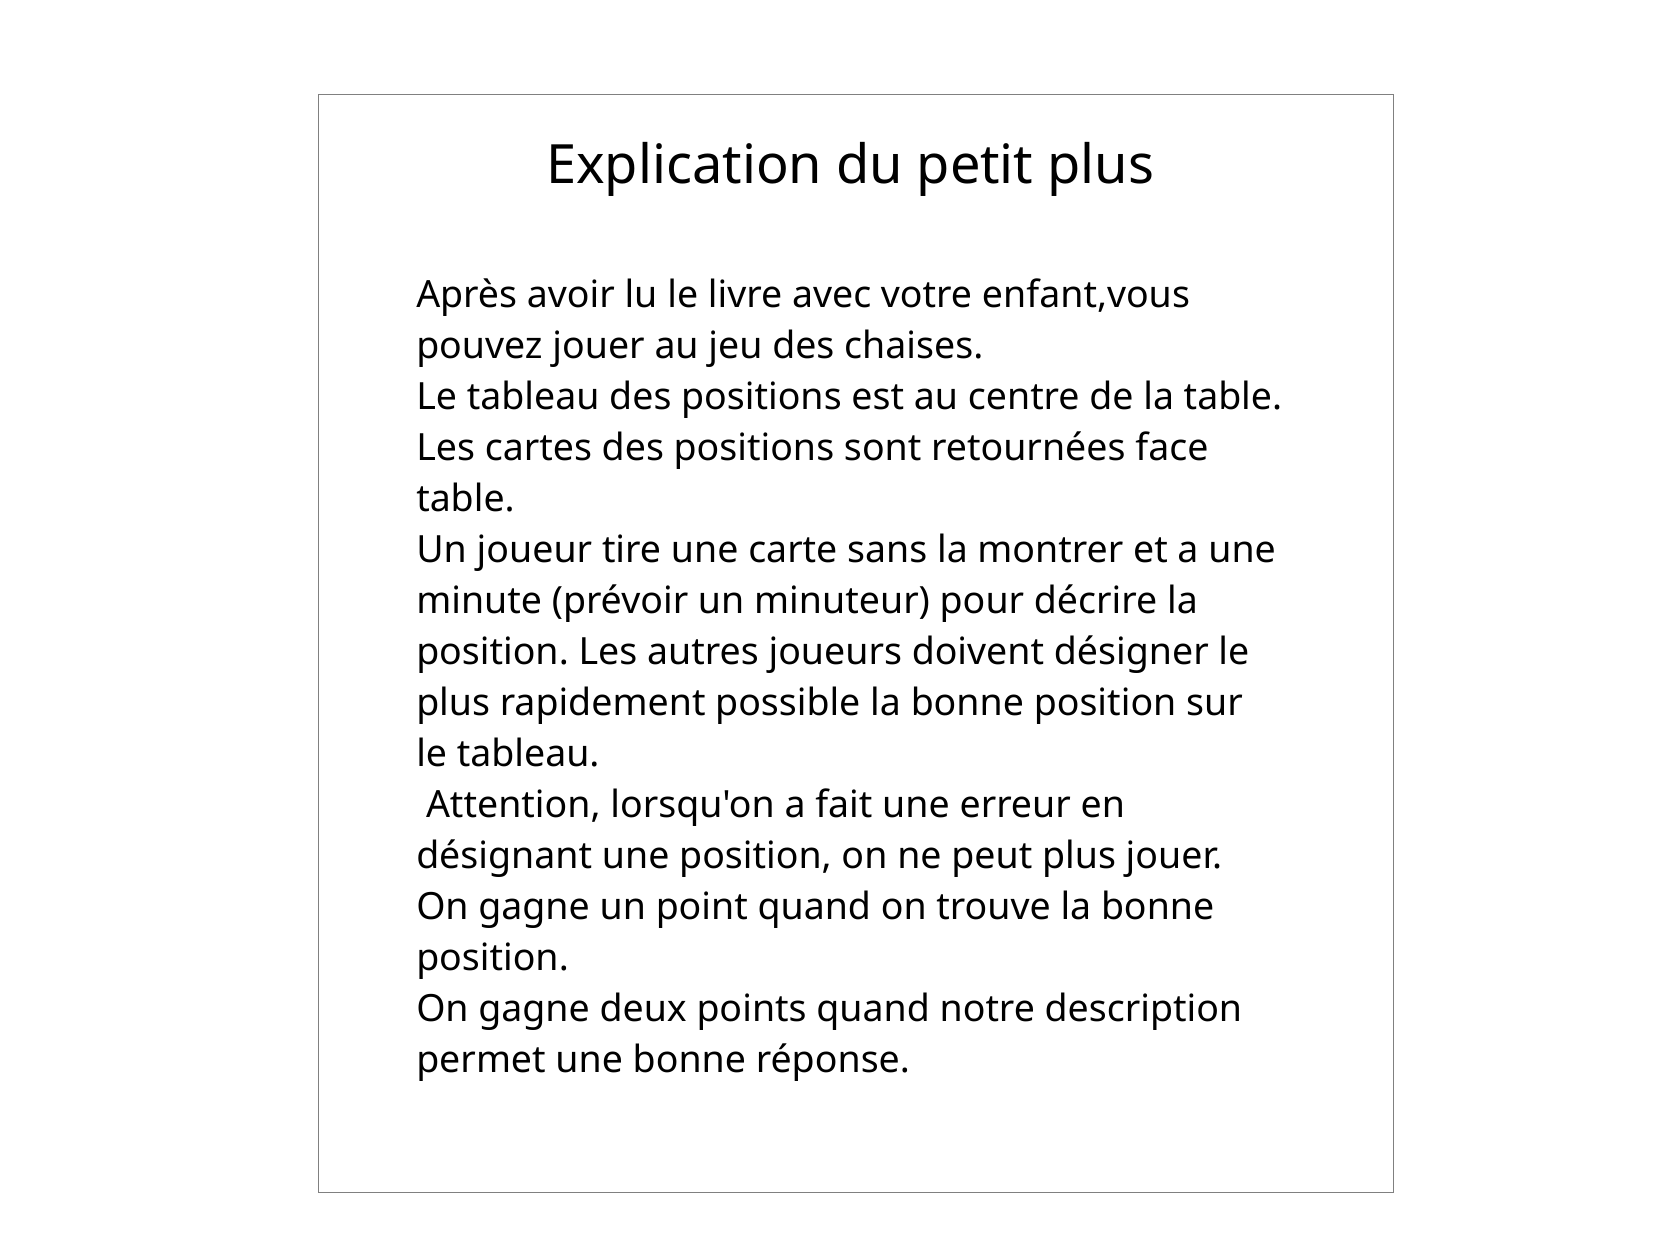

Explication du petit plus
Après avoir lu le livre avec votre enfant,vous pouvez jouer au jeu des chaises.
Le tableau des positions est au centre de la table.
Les cartes des positions sont retournées face table.
Un joueur tire une carte sans la montrer et a une minute (prévoir un minuteur) pour décrire la position. Les autres joueurs doivent désigner le plus rapidement possible la bonne position sur le tableau.
 Attention, lorsqu'on a fait une erreur en désignant une position, on ne peut plus jouer.
On gagne un point quand on trouve la bonne position.
On gagne deux points quand notre description permet une bonne réponse.